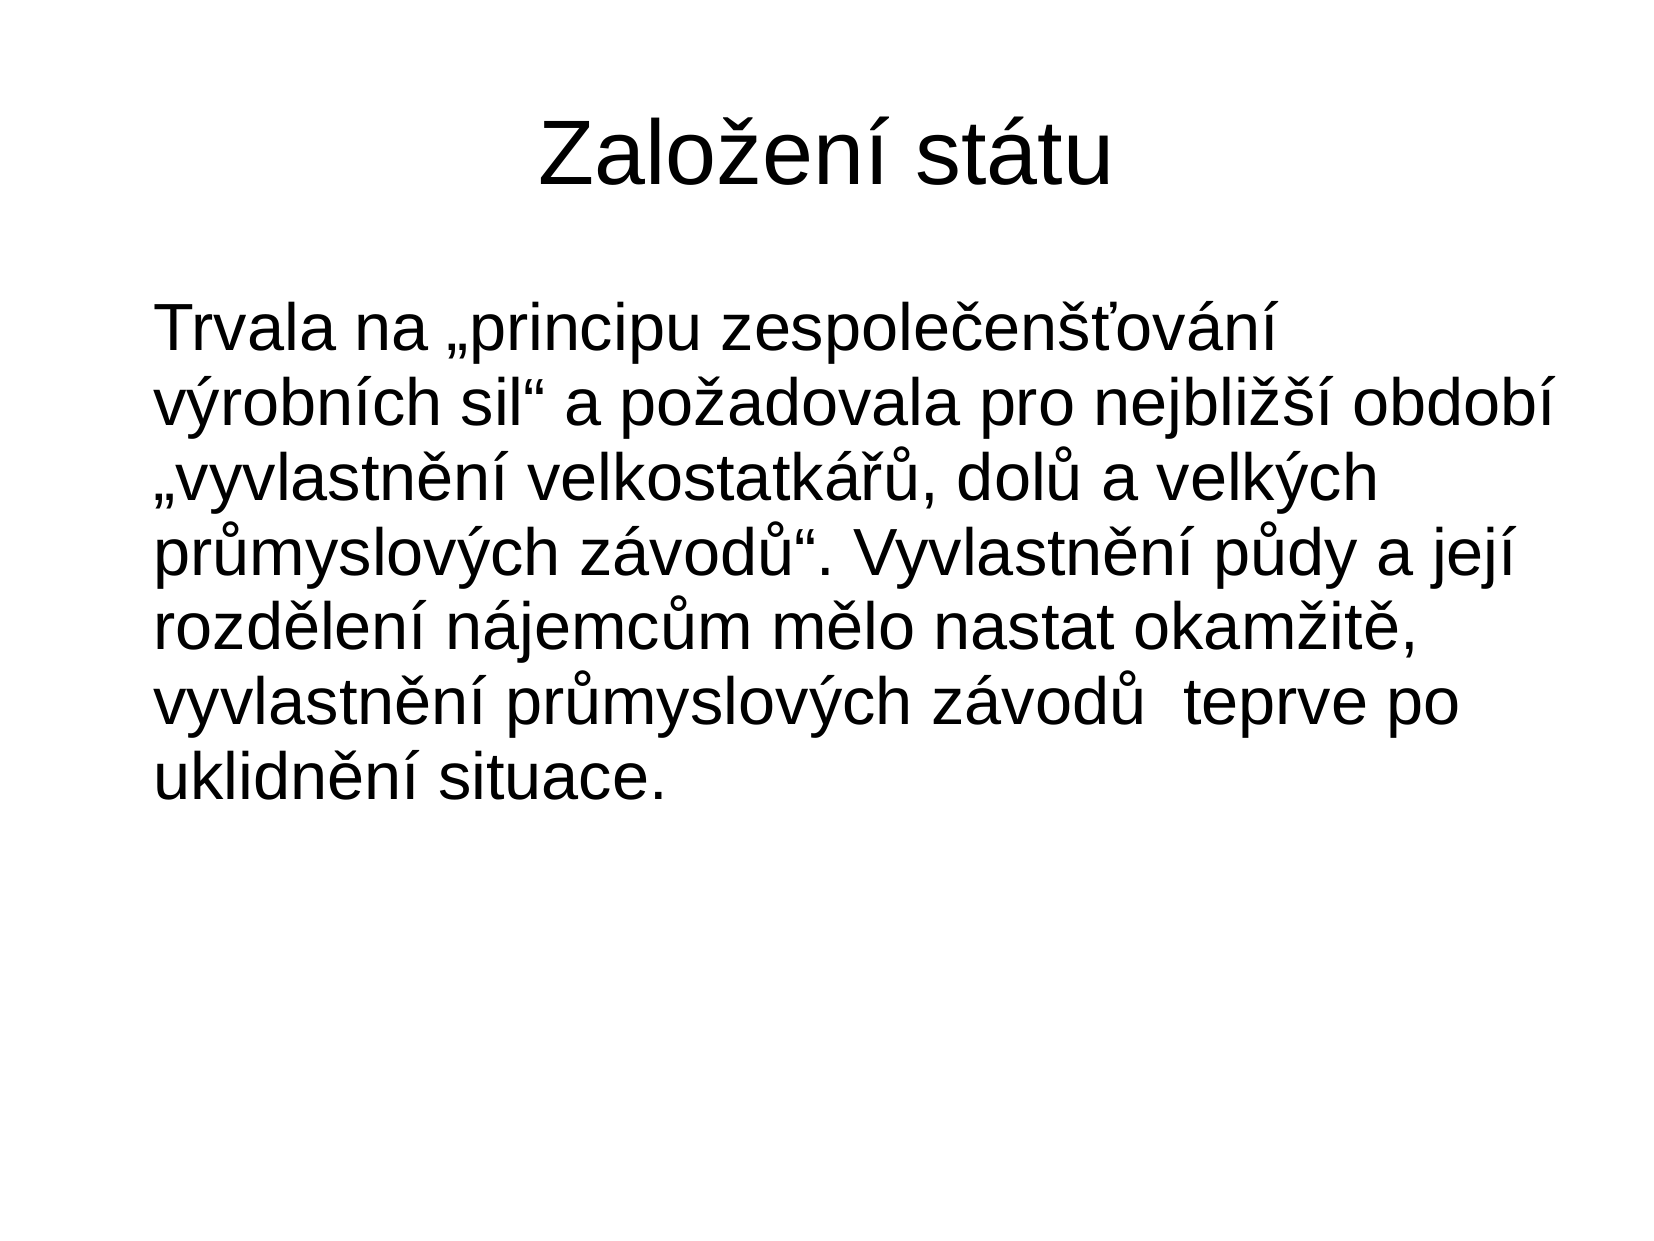

# Založení státu
Trvala na „principu zespolečenšťování výrobních sil“ a požadovala pro nejbližší období „vyvlastnění velkostatkářů, dolů a velkých průmyslových závodů“. Vyvlastnění půdy a její rozdělení nájemcům mělo nastat okamžitě, vyvlastnění průmyslových závodů teprve po uklidnění situace.